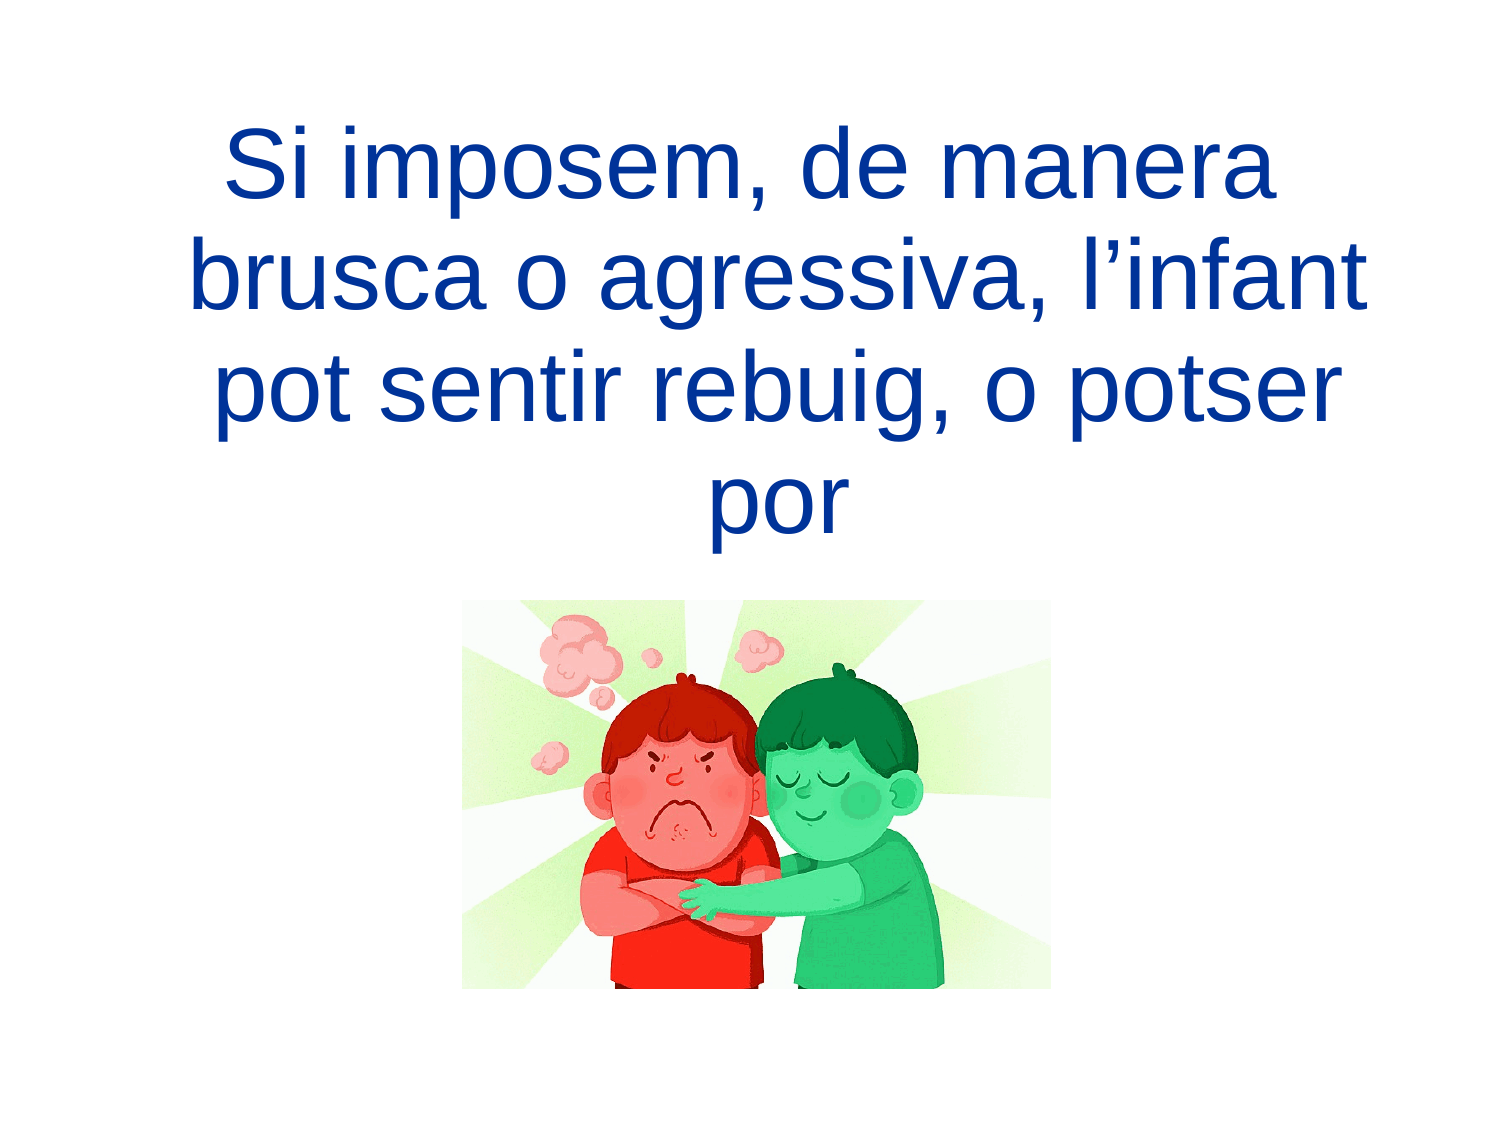

# Si imposem, de manera brusca o agressiva, l’infant pot sentir rebuig, o potser por